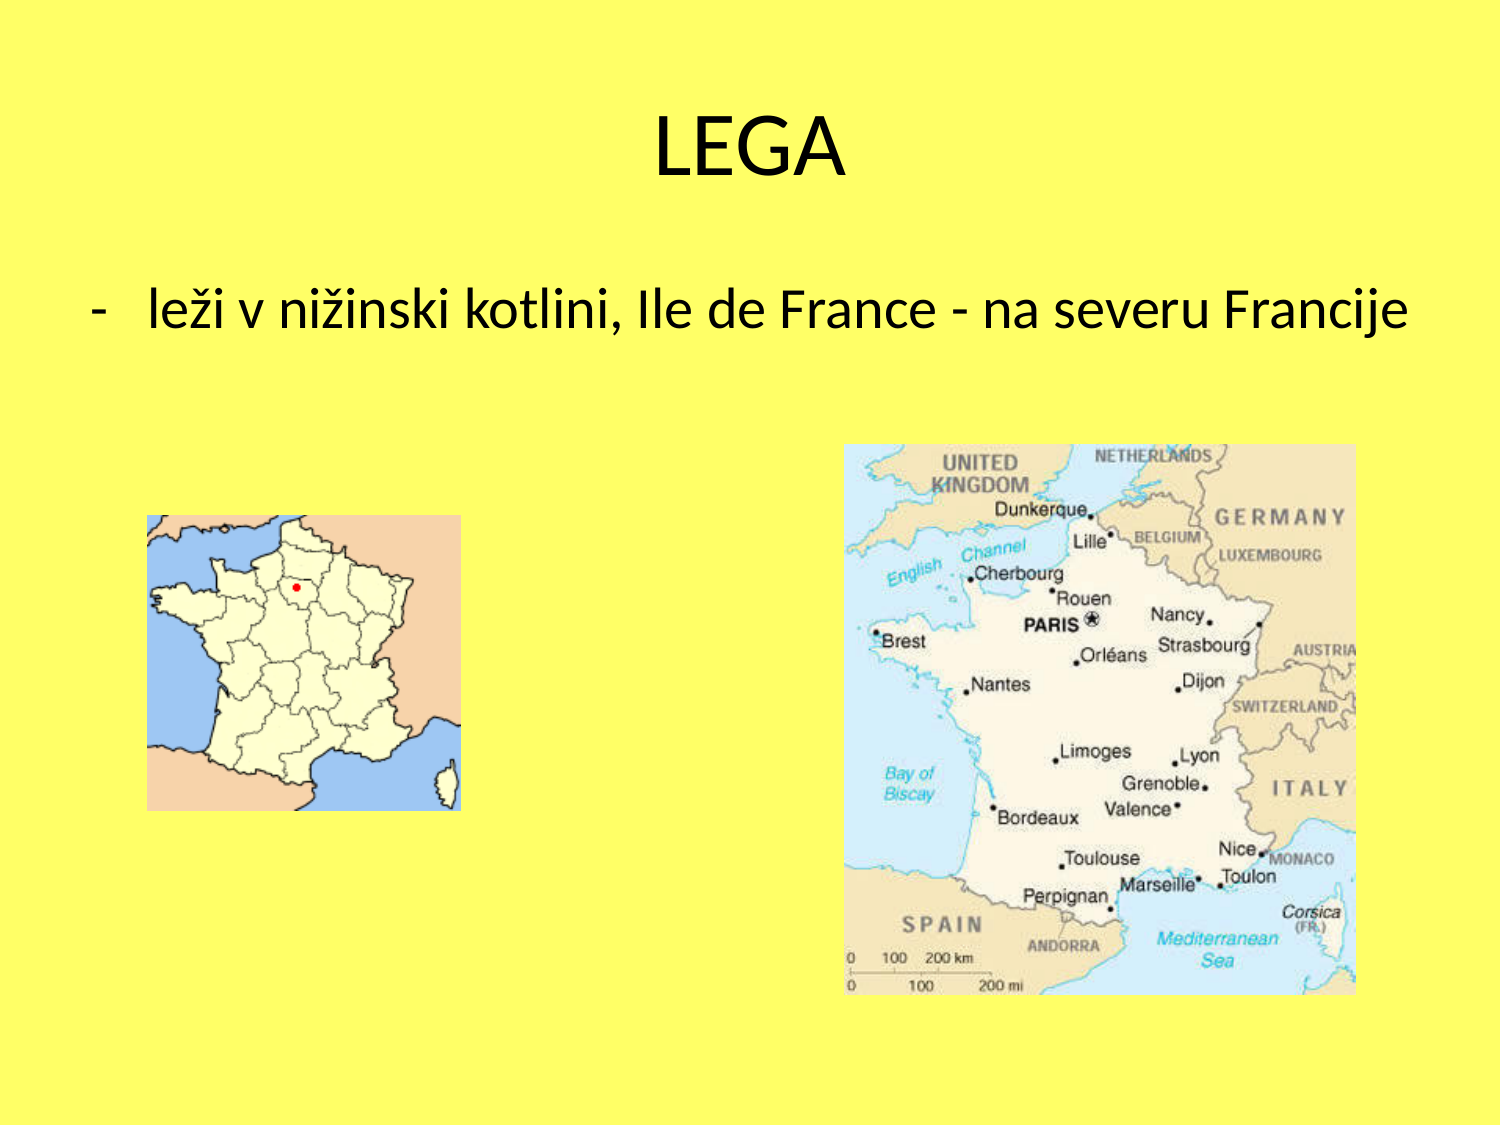

# LEGA
- leži v nižinski kotlini, Ile de France - na severu Francije